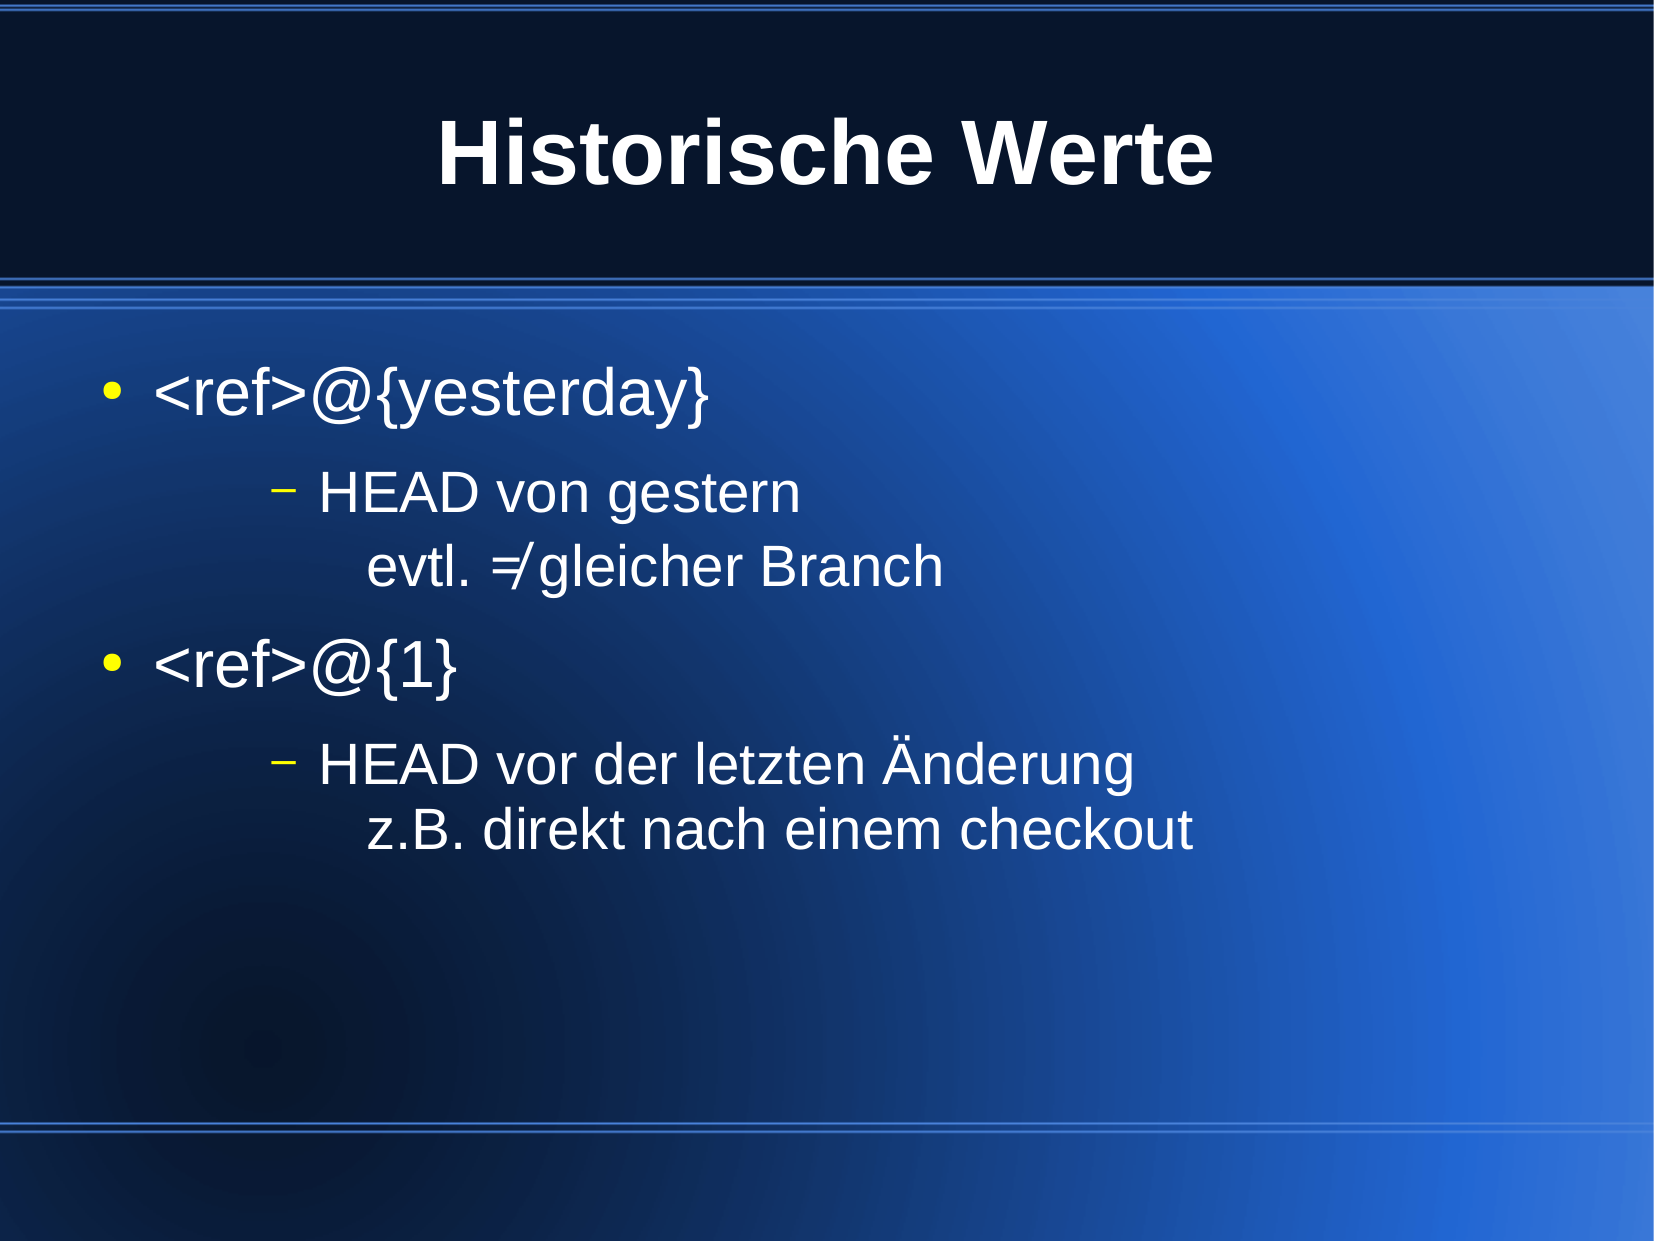

# Historische Werte
<ref>@{yesterday}
HEAD von gestern
evtl. ≠ gleicher Branch
<ref>@{1}
HEAD vor der letzten Änderung
z.B. direkt nach einem checkout